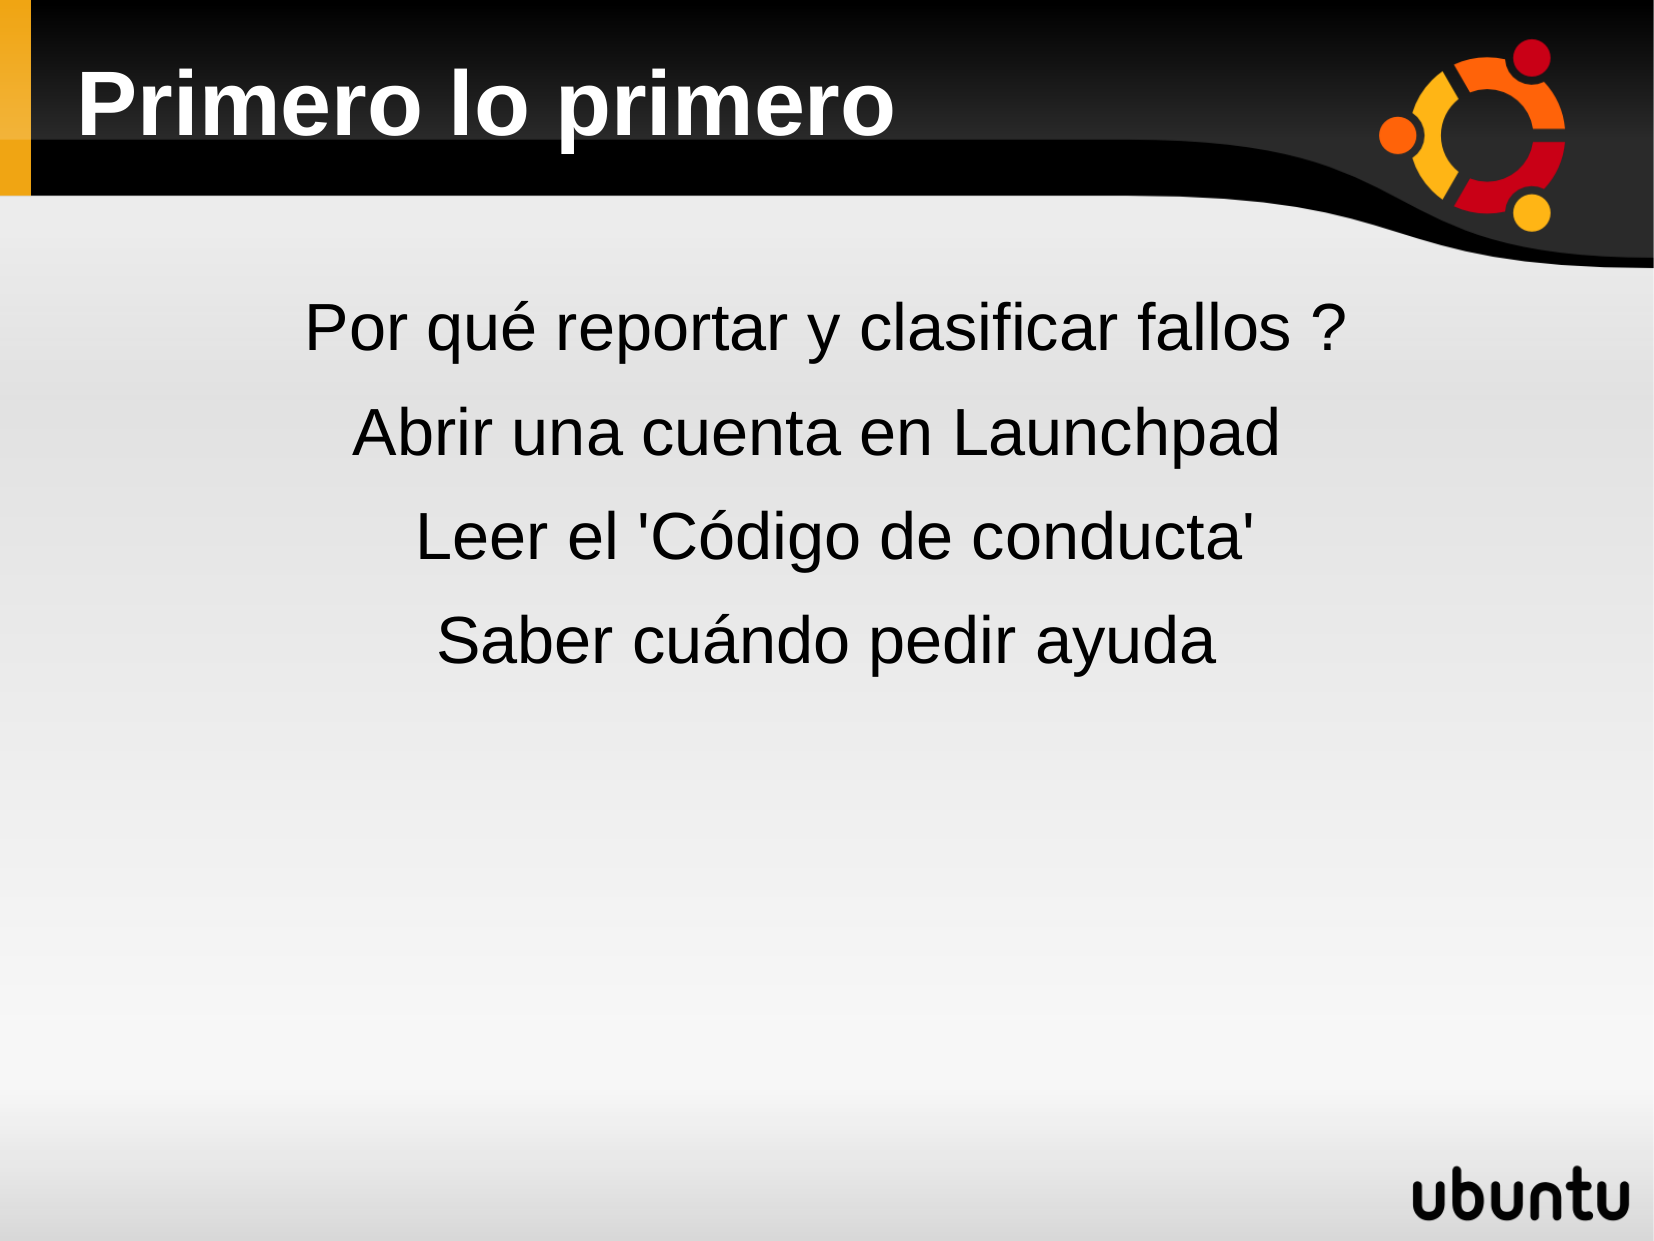

# Primero lo primero
Por qué reportar y clasificar fallos ?
Abrir una cuenta en Launchpad
Leer el 'Código de conducta'
Saber cuándo pedir ayuda